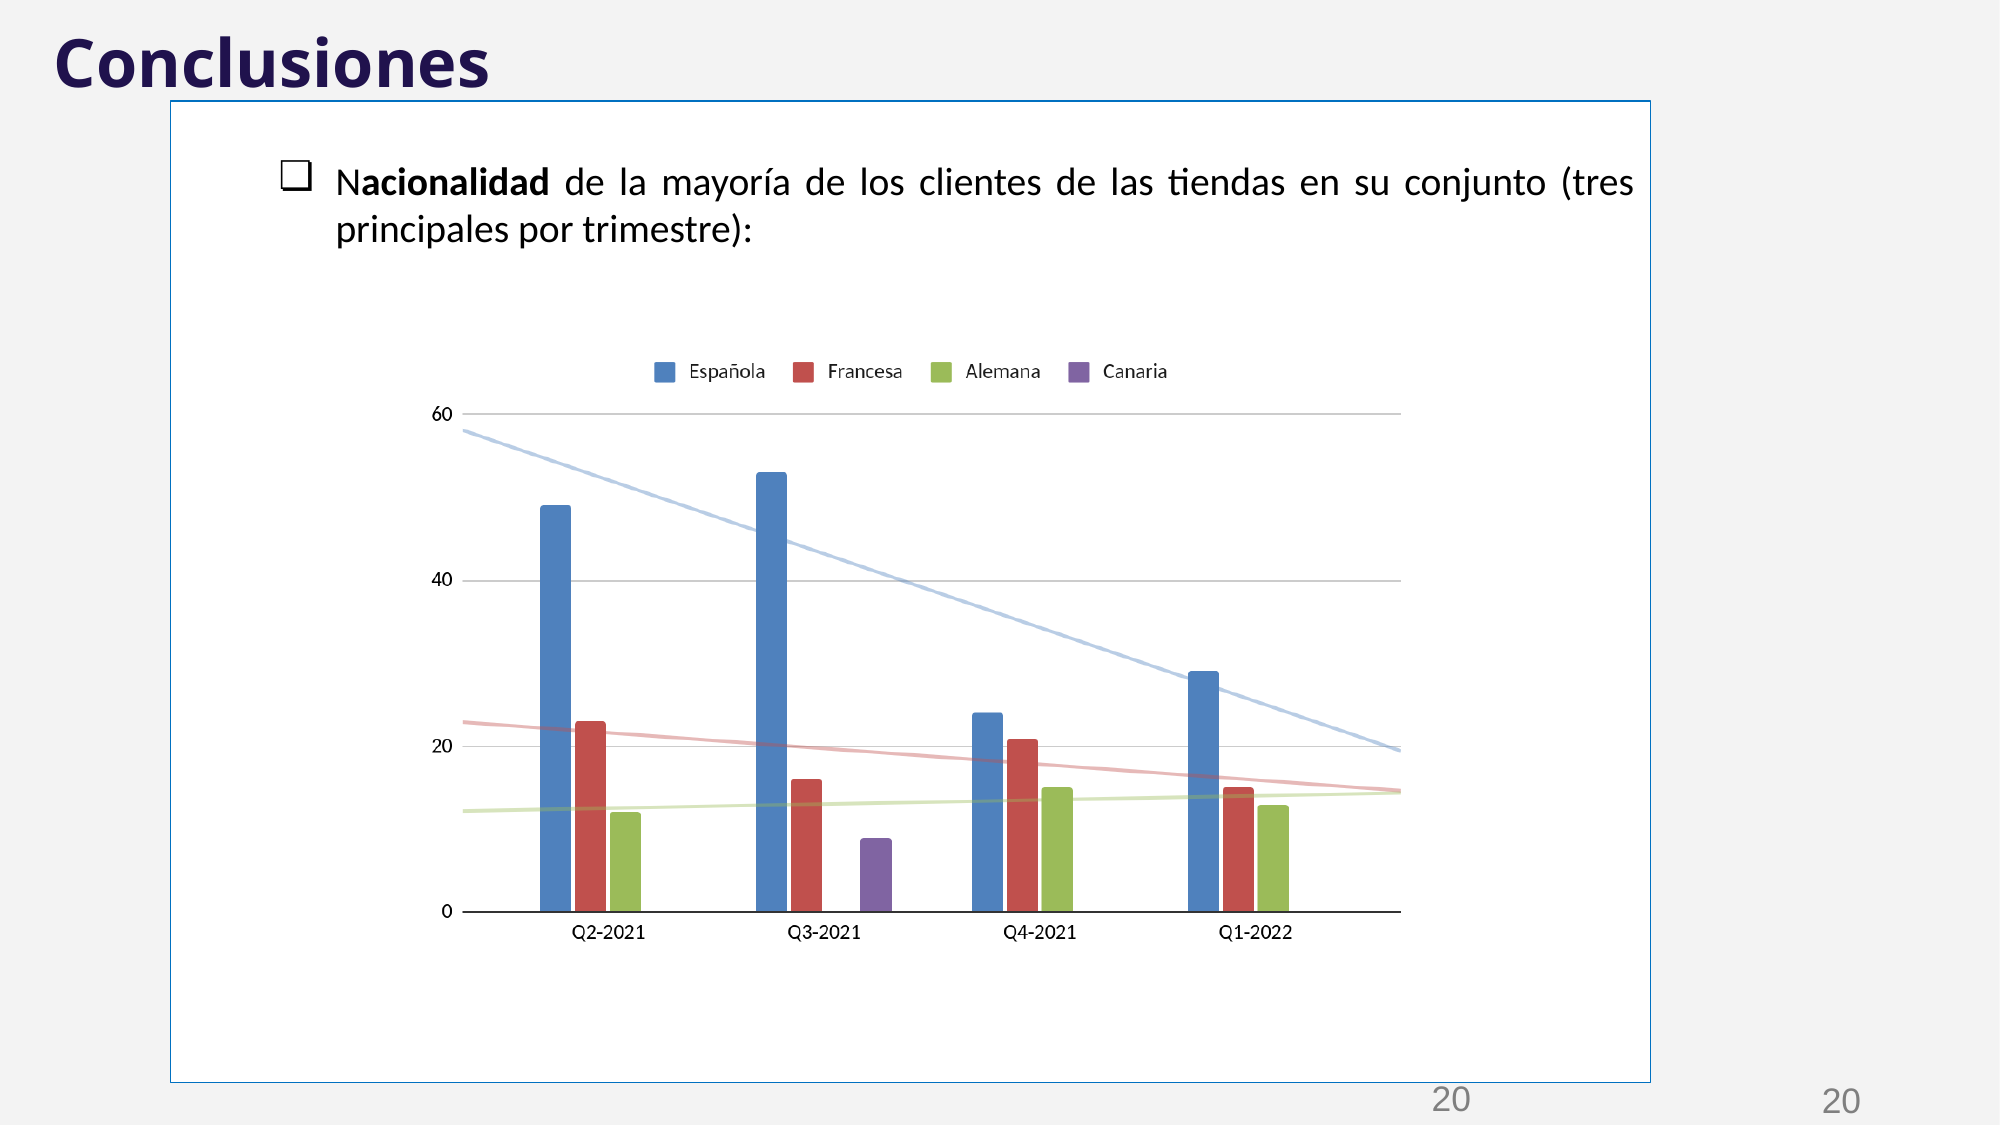

Conclusiones
Nacionalidad de la mayoría de los clientes de las tiendas en su conjunto (tres principales por trimestre):